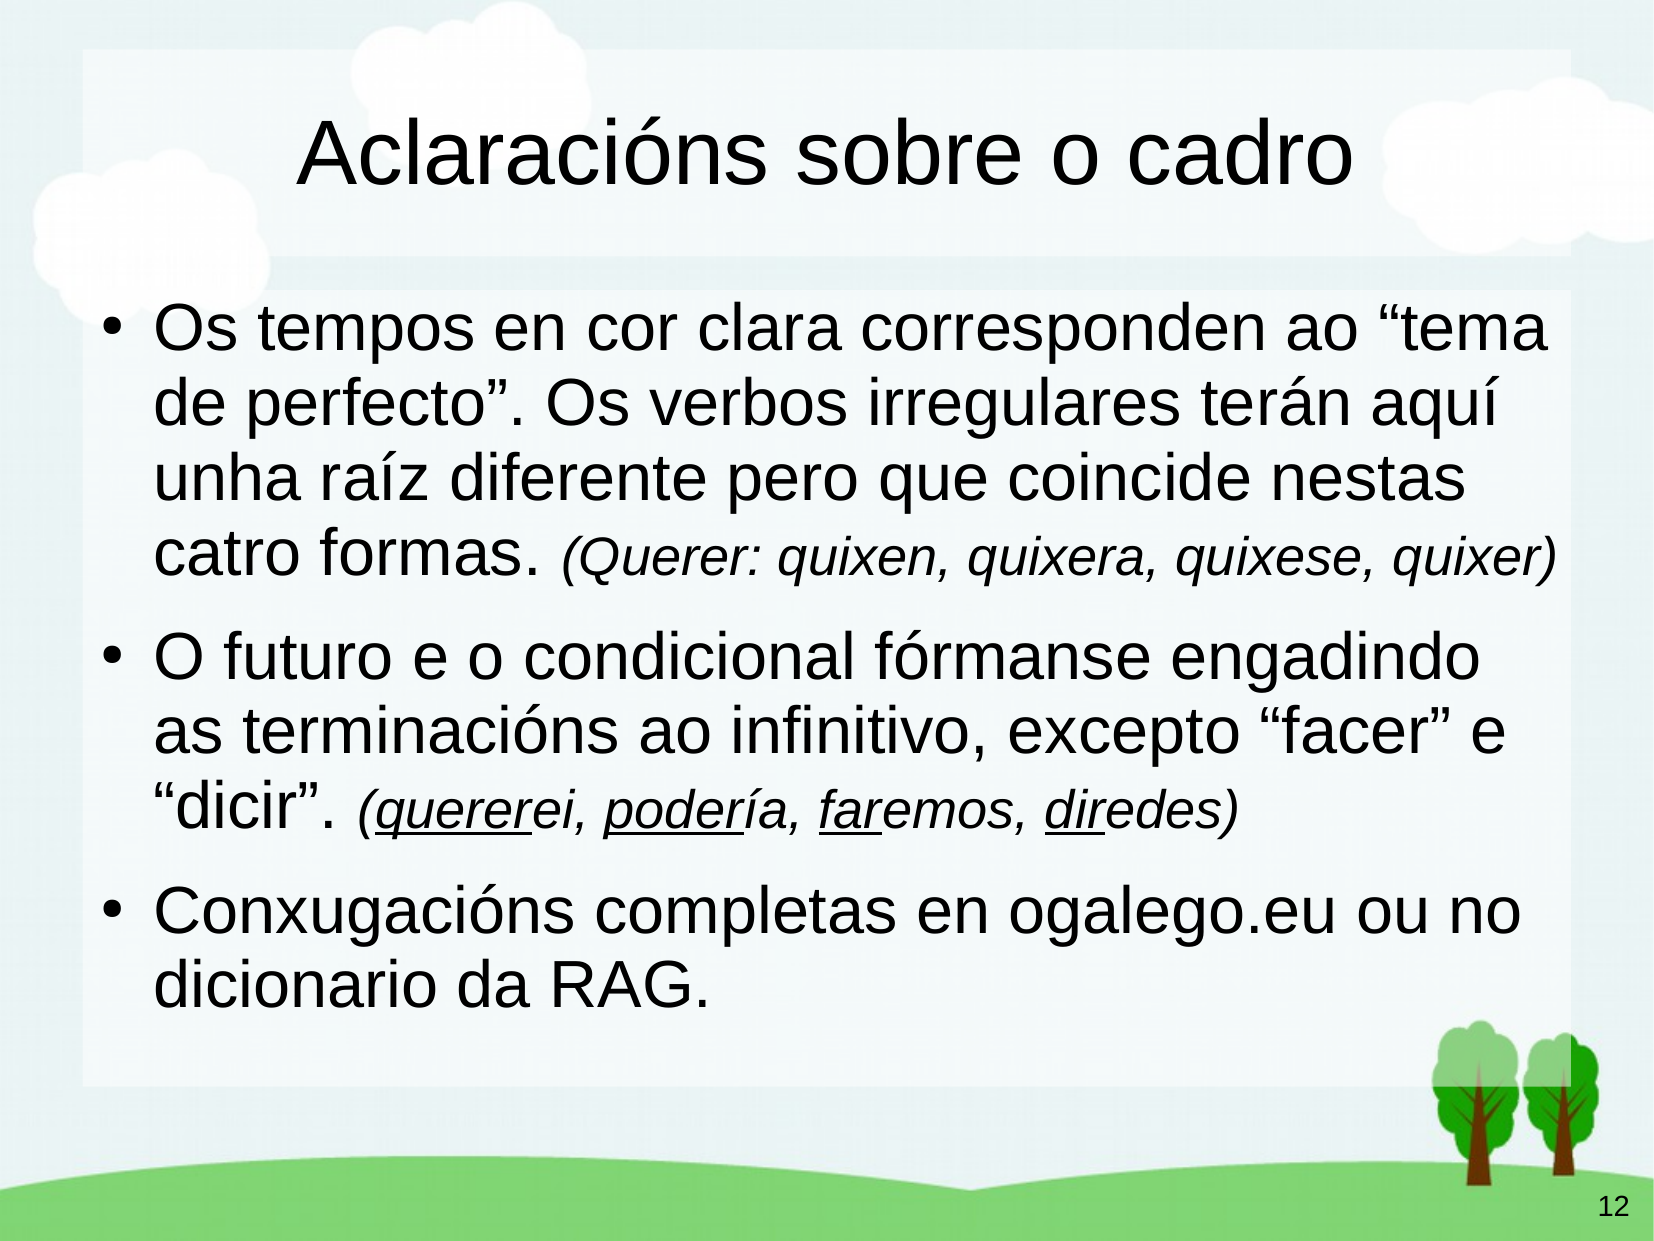

# Aclaracións sobre o cadro
Os tempos en cor clara corresponden ao “tema de perfecto”. Os verbos irregulares terán aquí unha raíz diferente pero que coincide nestas catro formas. (Querer: quixen, quixera, quixese, quixer)
O futuro e o condicional fórmanse engadindo as terminacións ao infinitivo, excepto “facer” e “dicir”. (quererei, podería, faremos, diredes)
Conxugacións completas en ogalego.eu ou no dicionario da RAG.
12